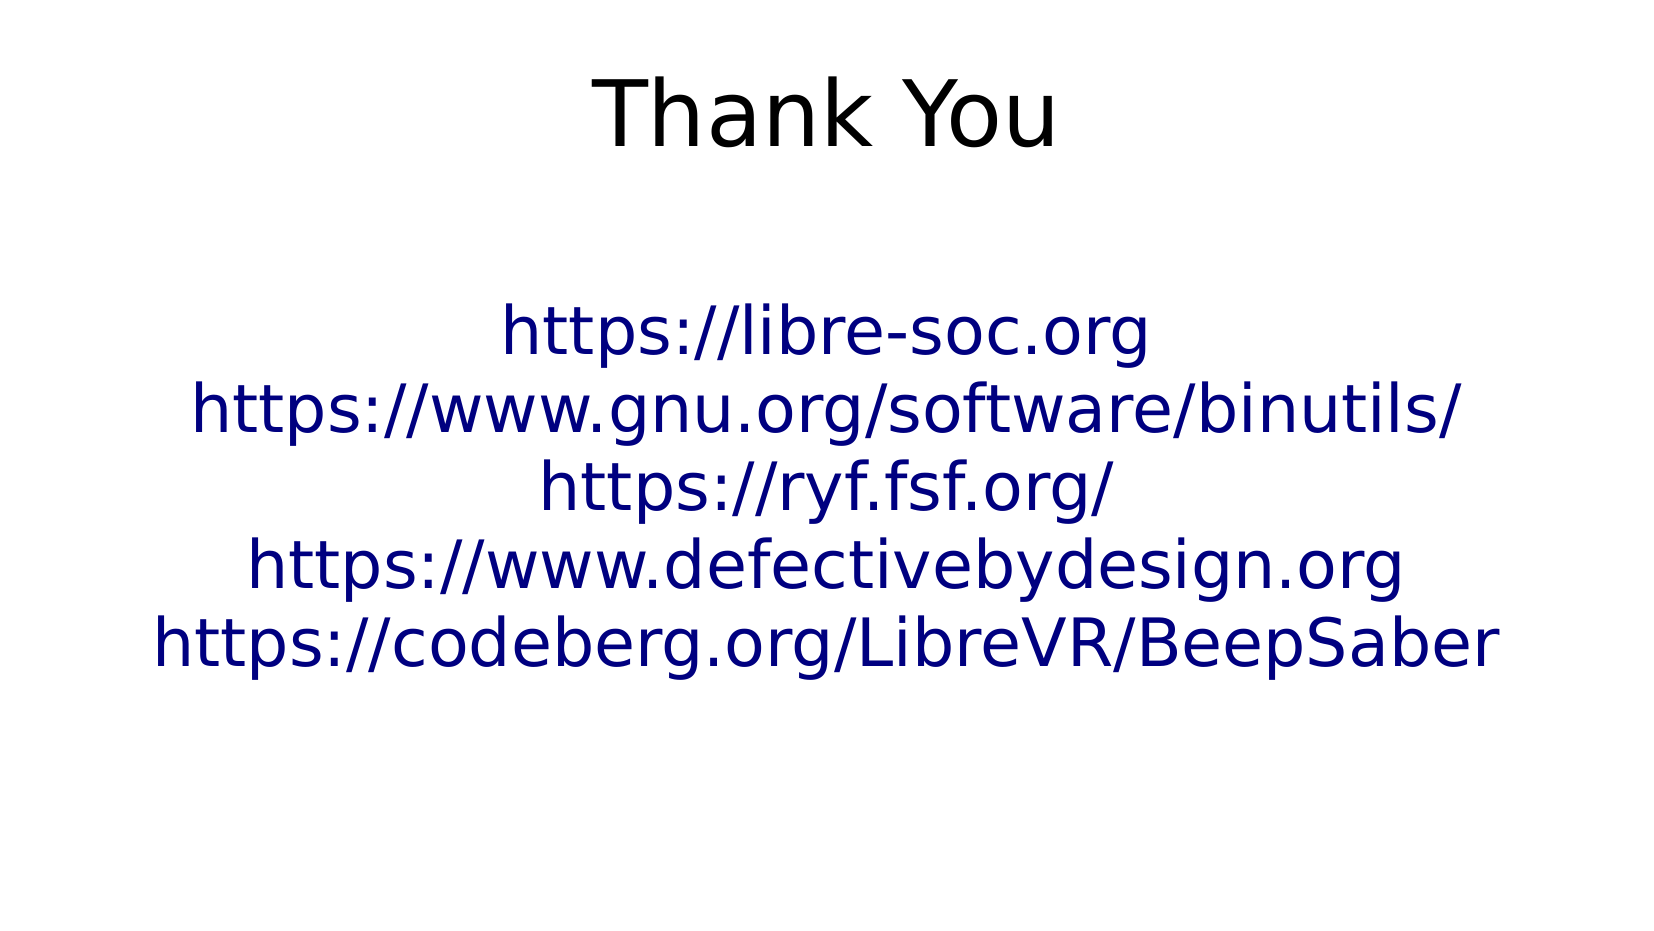

# Thank You
https://libre-soc.org
https://www.gnu.org/software/binutils/
https://ryf.fsf.org/
https://www.defectivebydesign.org
https://codeberg.org/LibreVR/BeepSaber